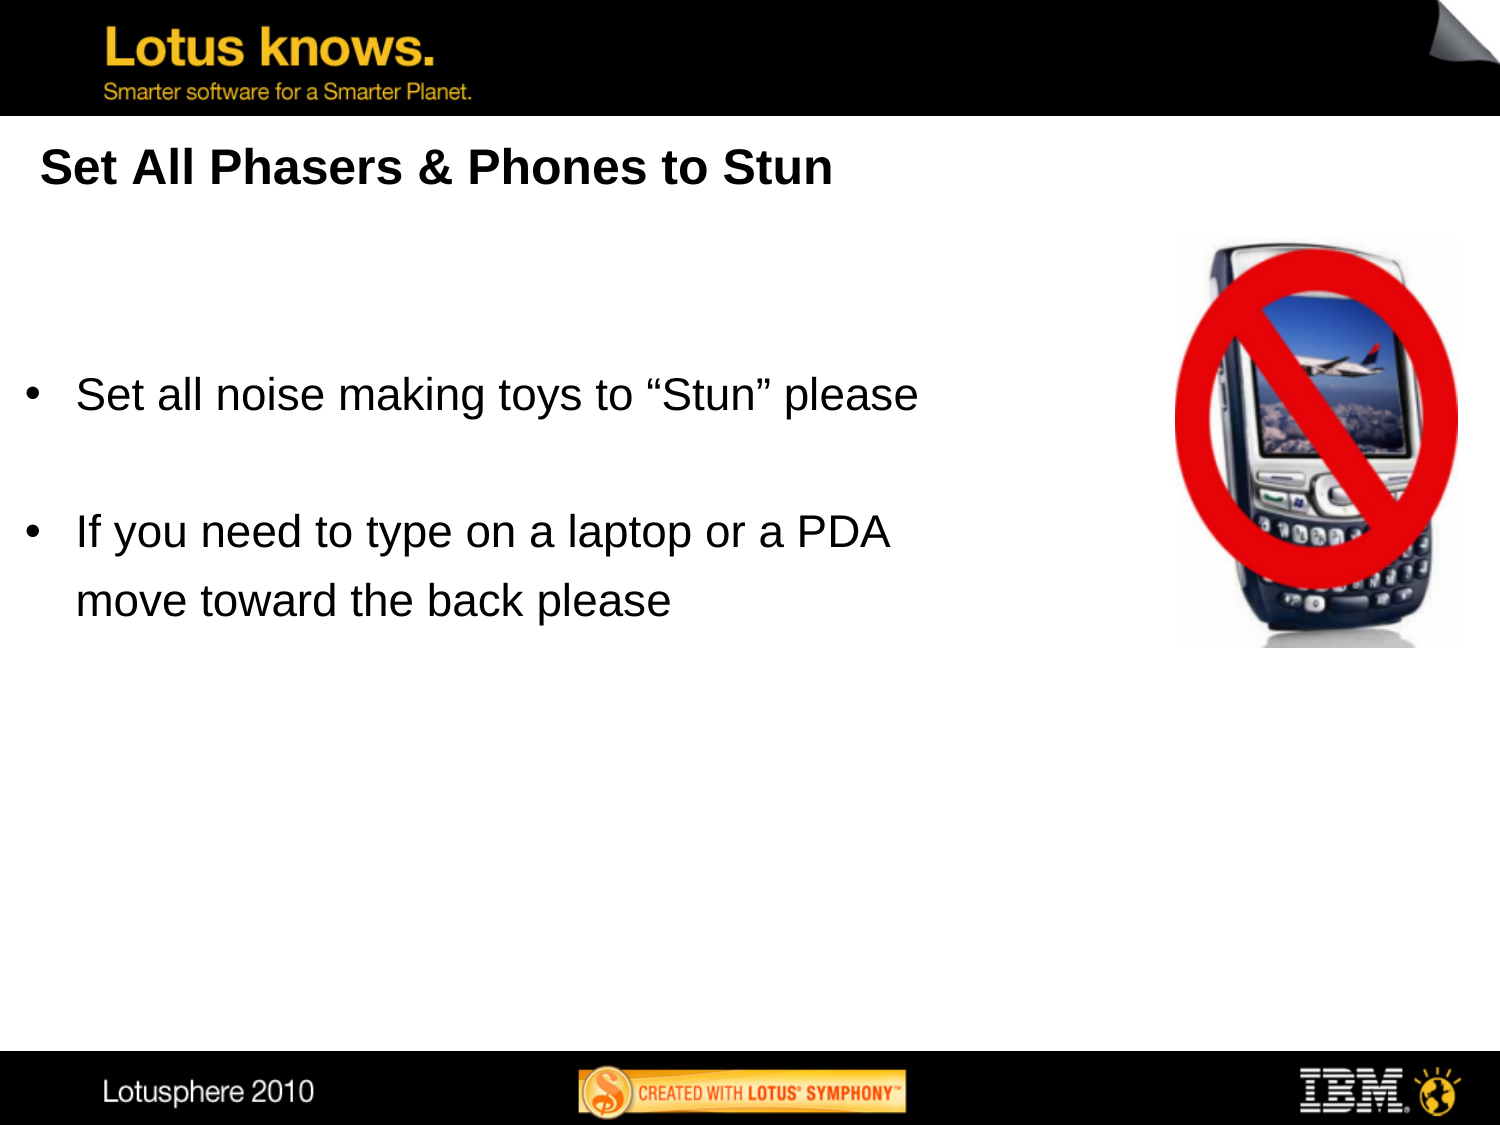

# Set All Phasers & Phones to Stun
Set all noise making toys to “Stun” please
If you need to type on a laptop or a PDA
	move toward the back please